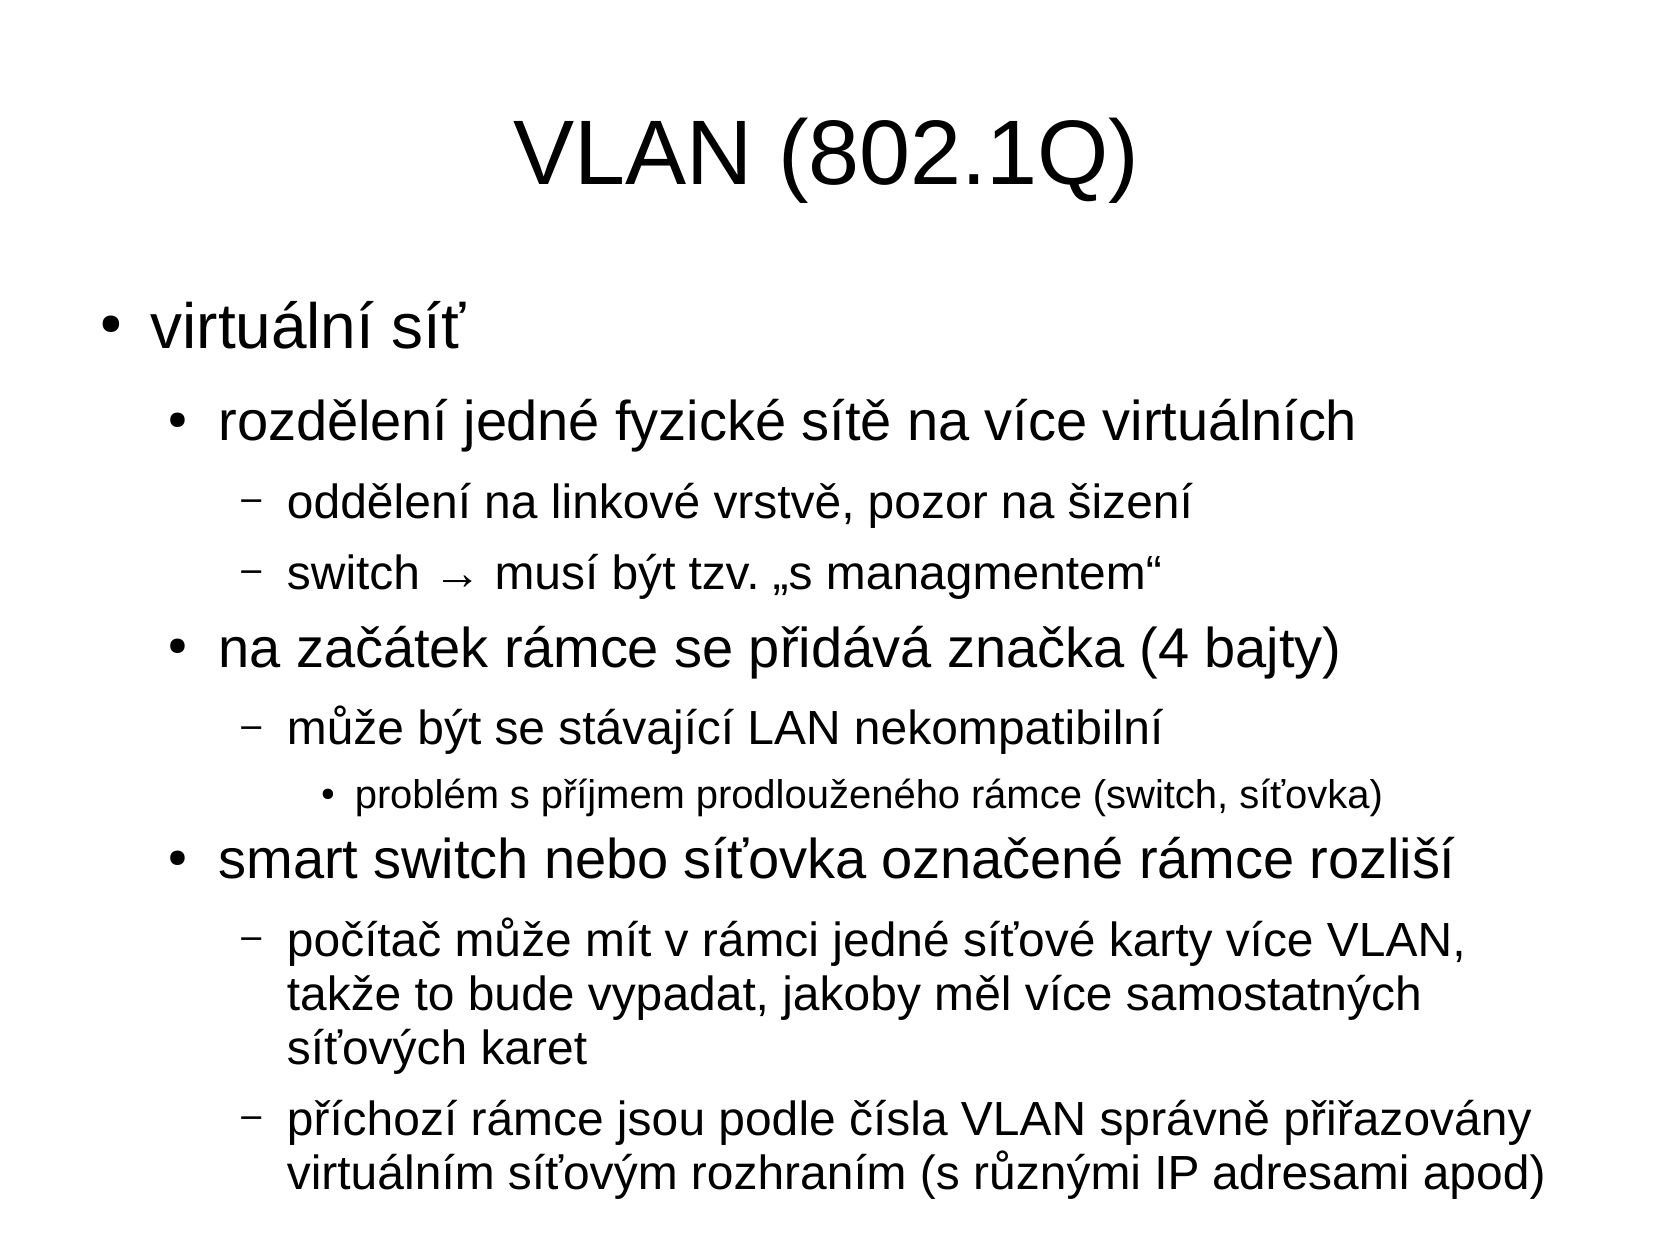

# VLAN (802.1Q)
virtuální síť
rozdělení jedné fyzické sítě na více virtuálních
oddělení na linkové vrstvě, pozor na šizení
switch → musí být tzv. „s managmentem“
na začátek rámce se přidává značka (4 bajty)
může být se stávající LAN nekompatibilní
problém s příjmem prodlouženého rámce (switch, síťovka)
smart switch nebo síťovka označené rámce rozliší
počítač může mít v rámci jedné síťové karty více VLAN, takže to bude vypadat, jakoby měl více samostatných síťových karet
příchozí rámce jsou podle čísla VLAN správně přiřazovány virtuálním síťovým rozhraním (s různými IP adresami apod)